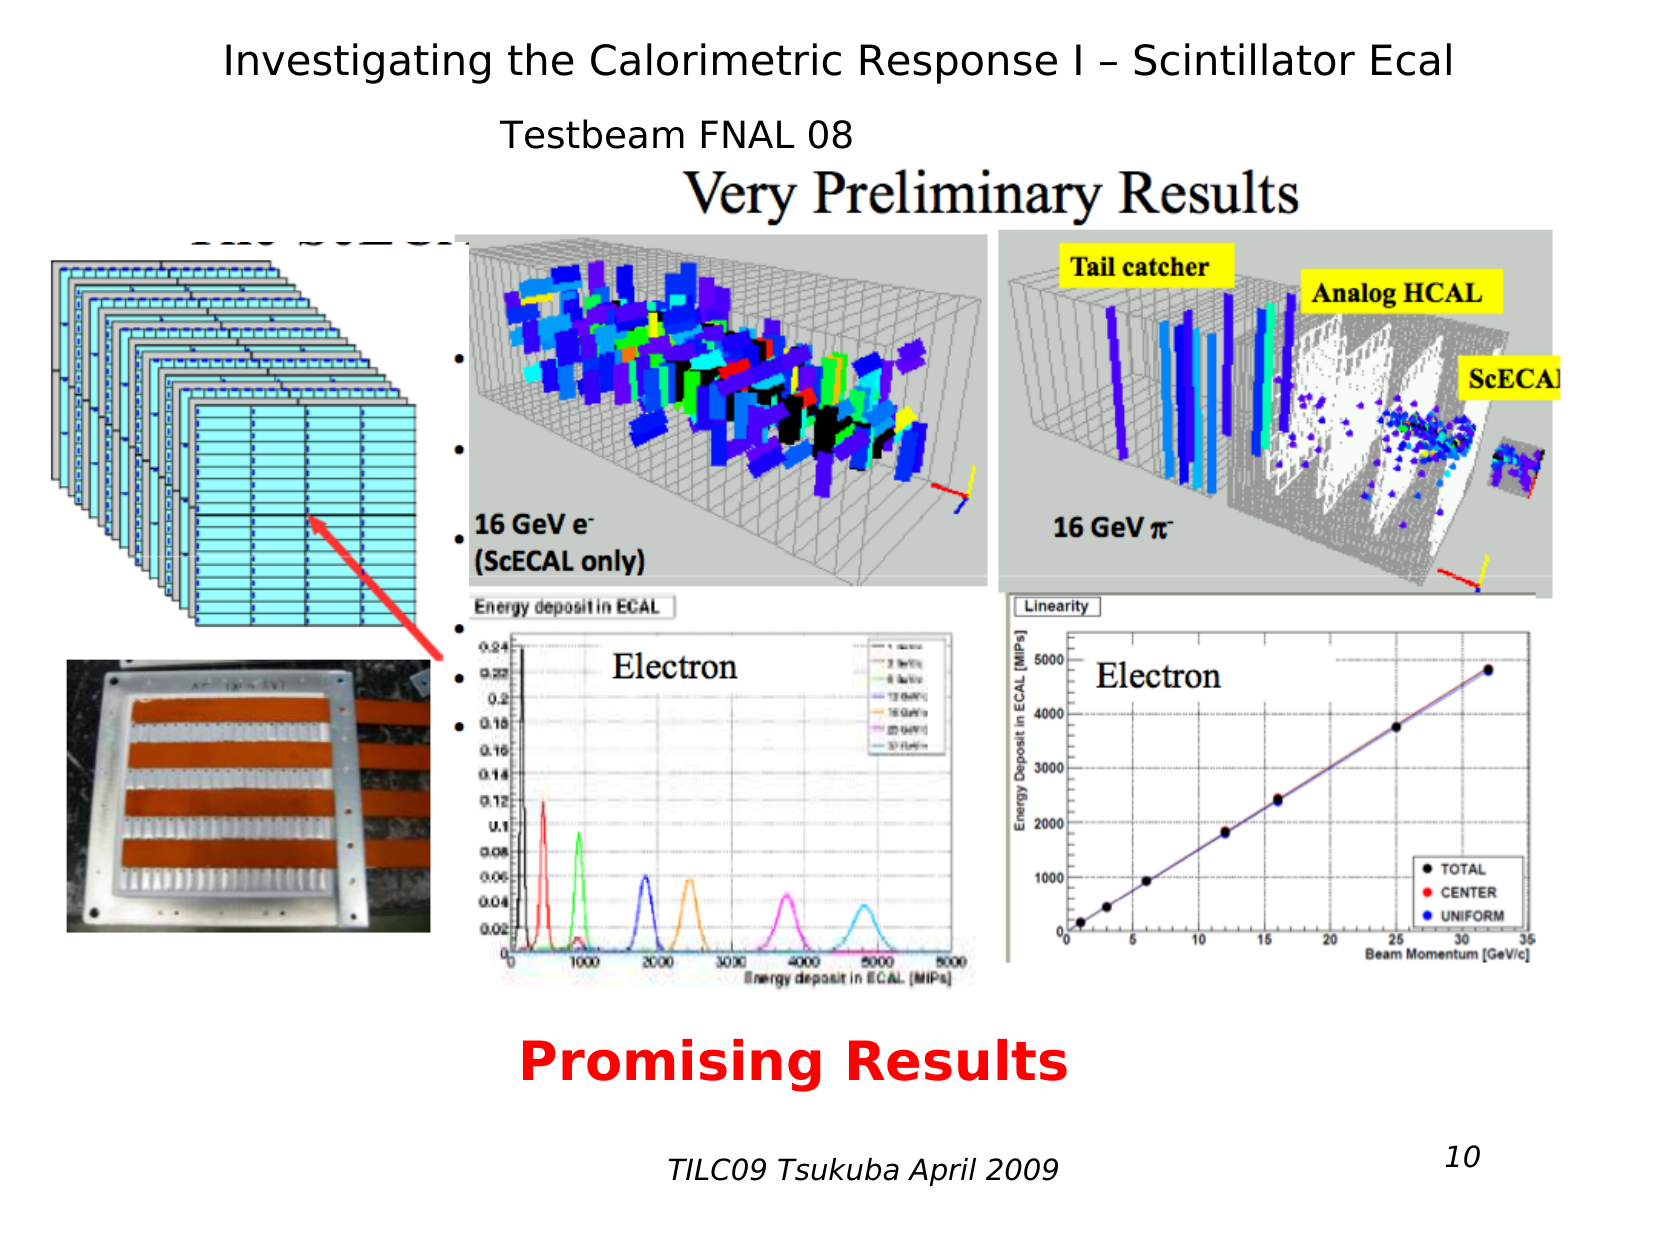

Investigating the Calorimetric Response I – Scintillator Ecal
Testbeam FNAL 08
Promising Results
ECFA 2008 Warsaw June 2008